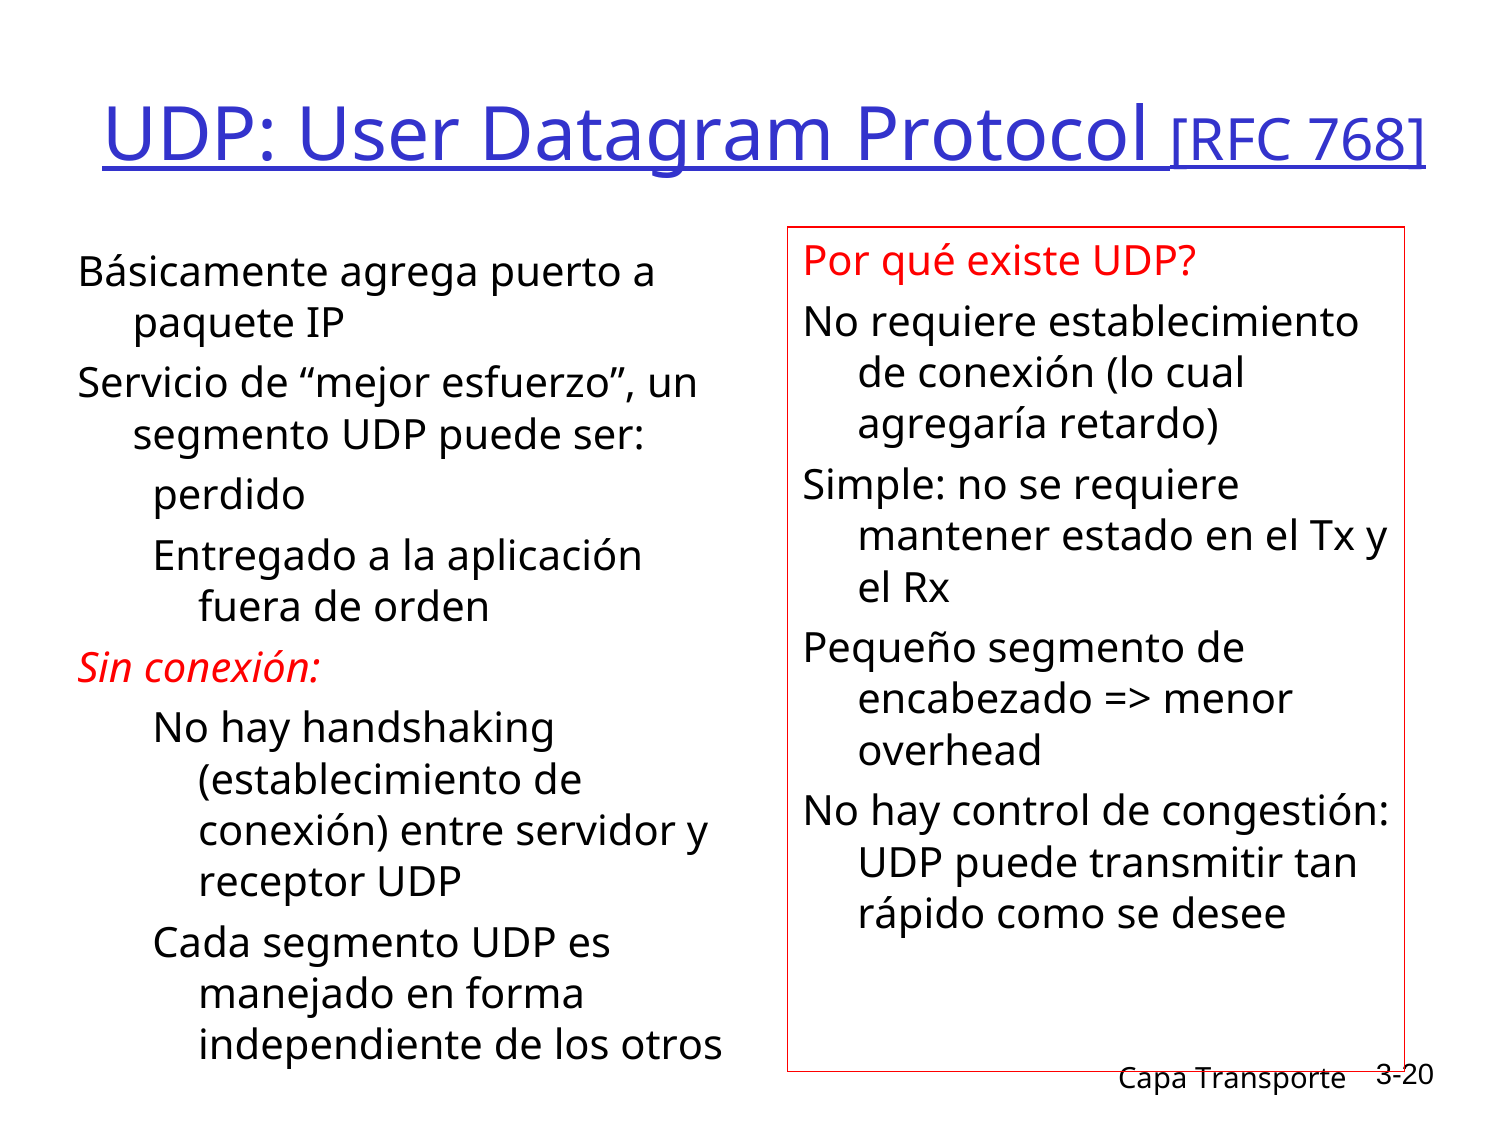

# UDP: User Datagram Protocol [RFC 768]
Por qué existe UDP?
No requiere establecimiento de conexión (lo cual agregaría retardo)‏
Simple: no se requiere mantener estado en el Tx y el Rx
Pequeño segmento de encabezado => menor overhead
No hay control de congestión: UDP puede transmitir tan rápido como se desee
Básicamente agrega puerto a paquete IP
Servicio de “mejor esfuerzo”, un segmento UDP puede ser:
perdido
Entregado a la aplicación fuera de orden
Sin conexión:
No hay handshaking (establecimiento de conexión) entre servidor y receptor UDP
Cada segmento UDP es manejado en forma independiente de los otros
20